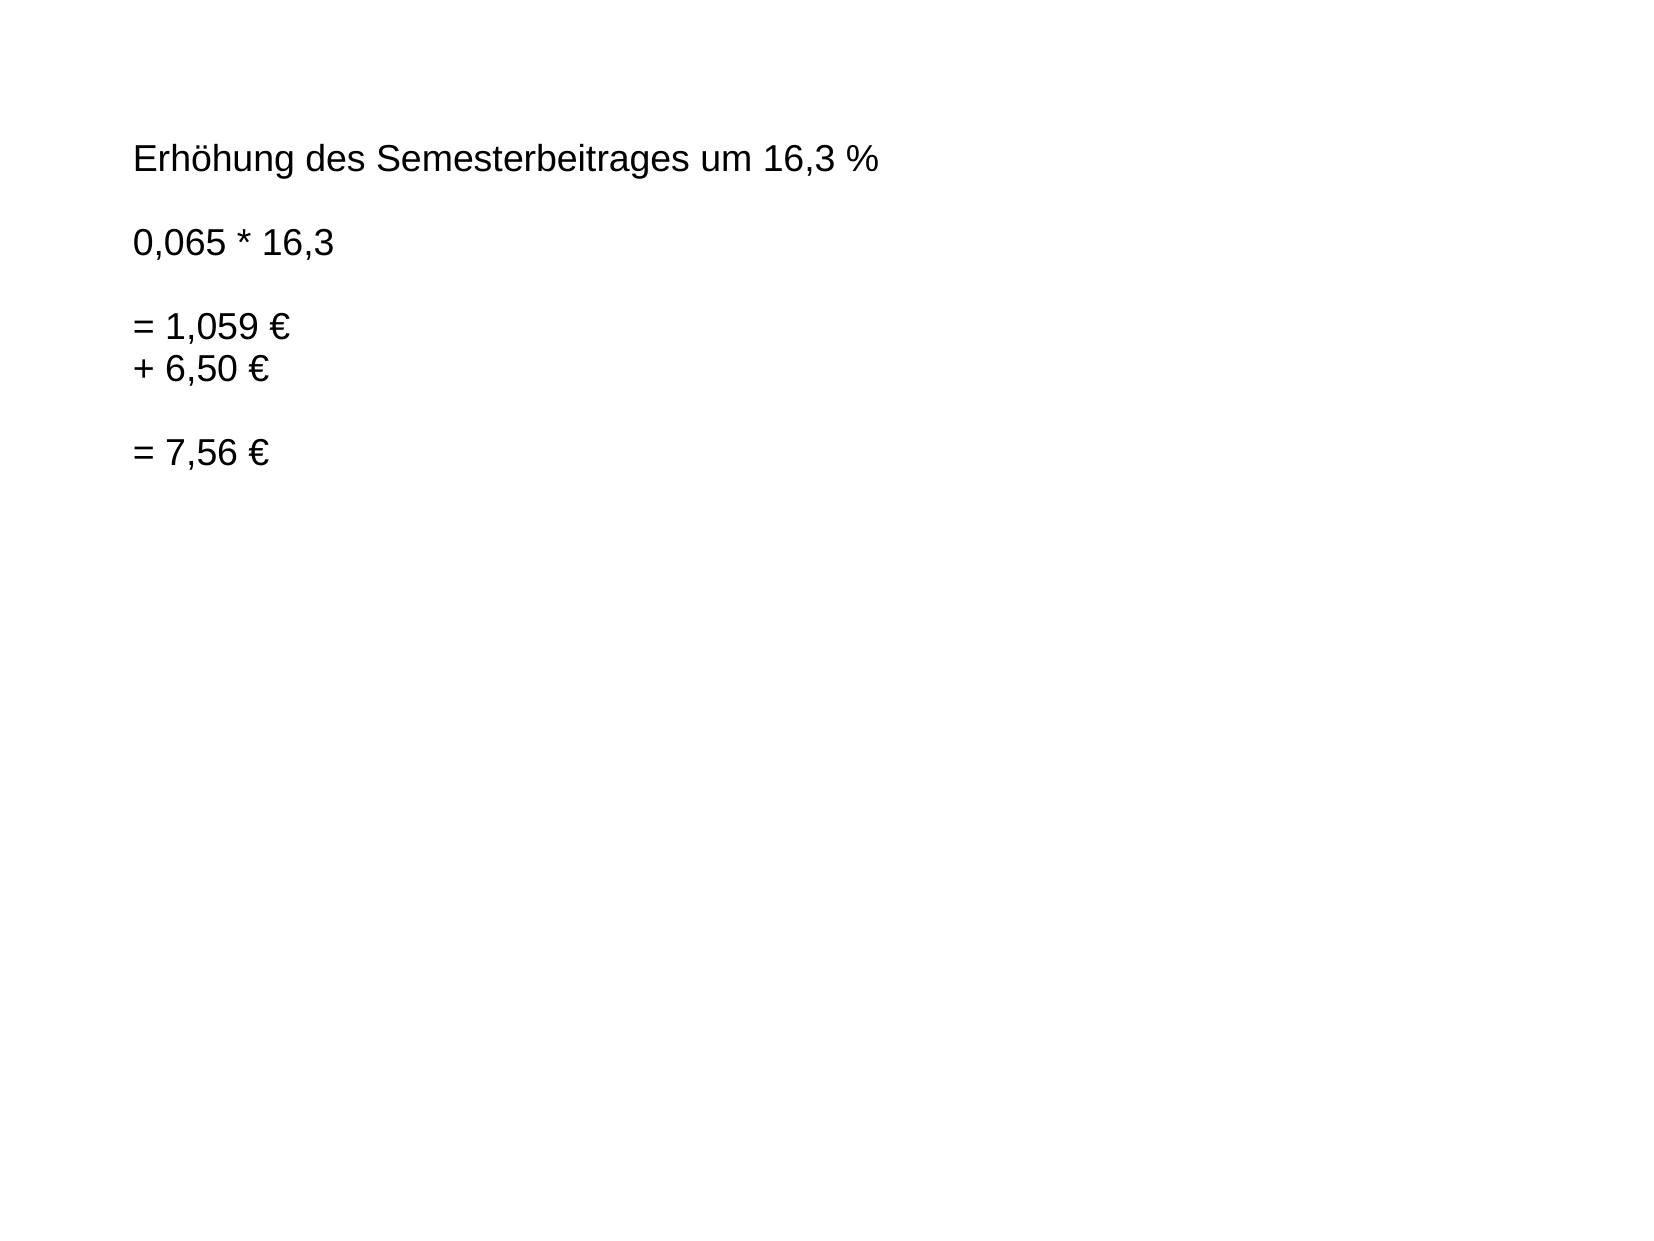

Erhöhung des Semesterbeitrages um 16,3 %
0,065 * 16,3
= 1,059 €
+ 6,50 €
= 7,56 €